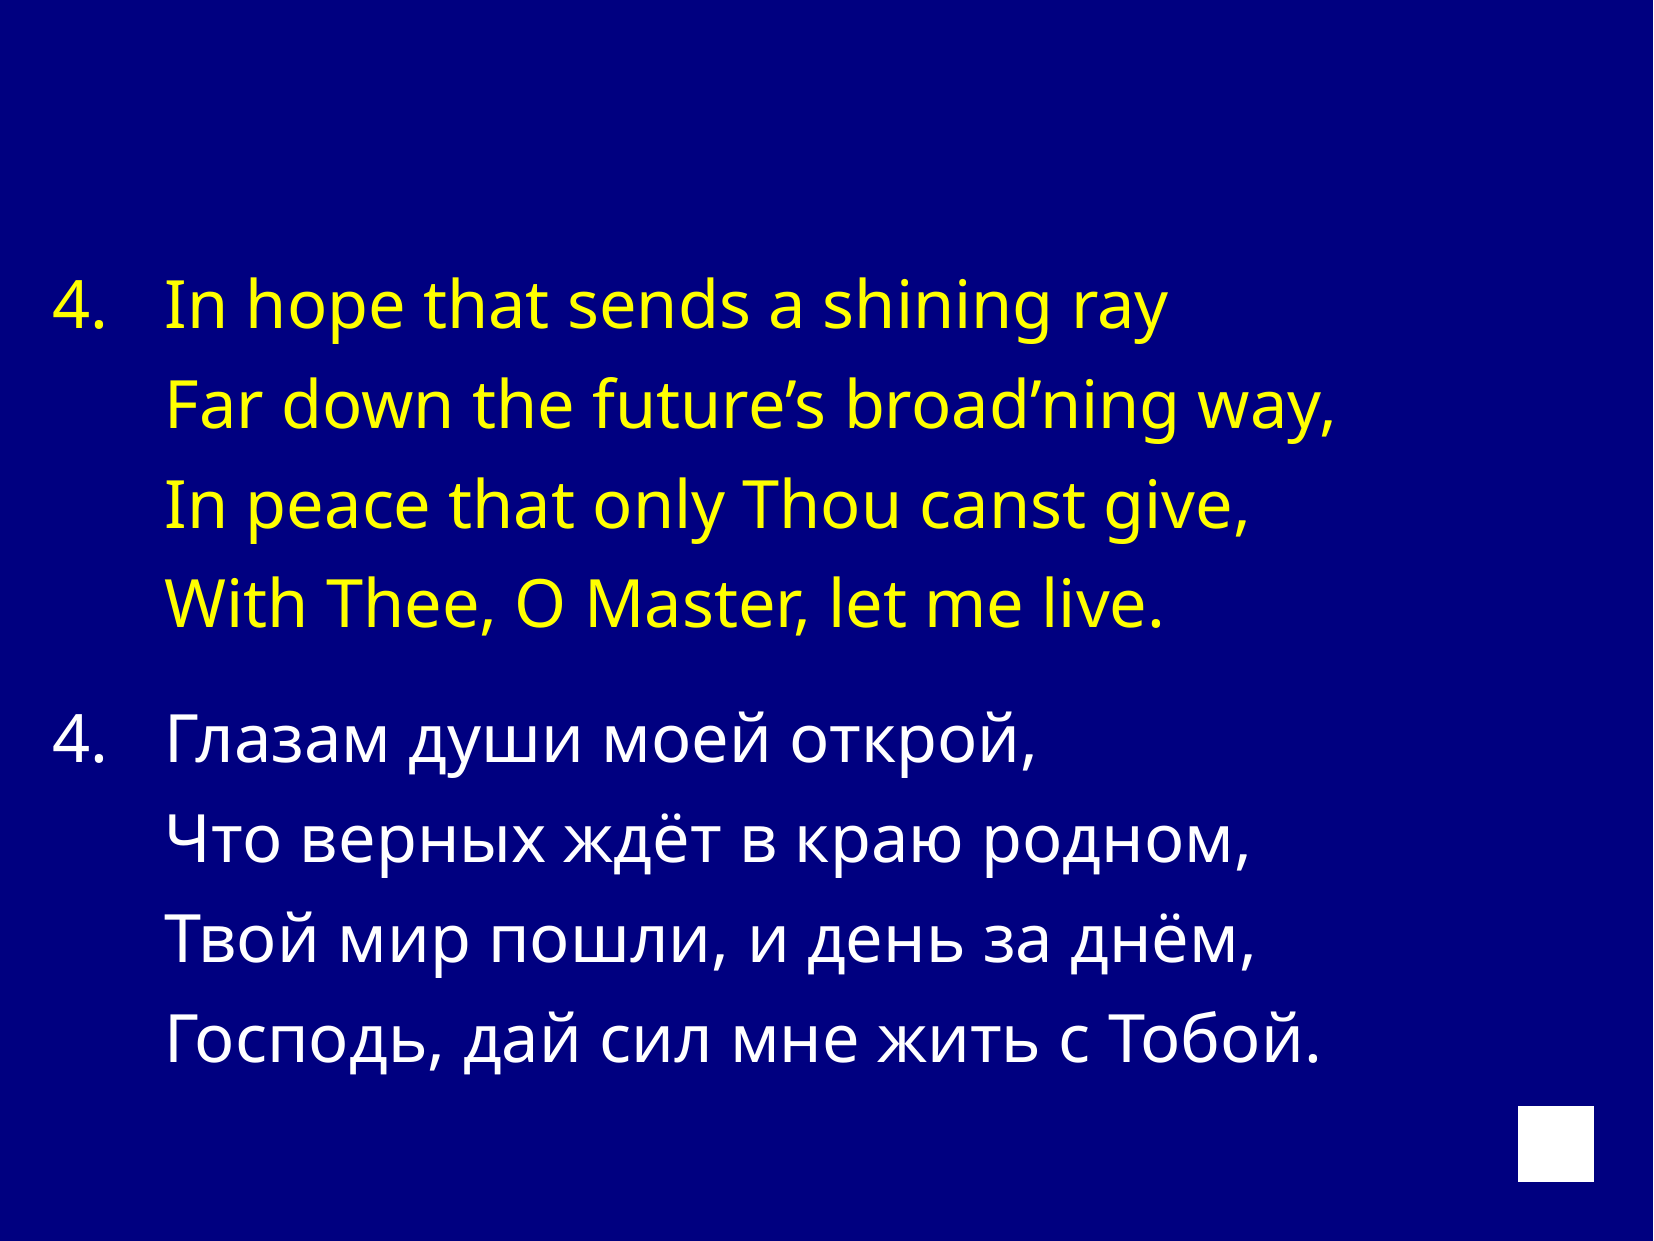

4.	In hope that sends a shining ray
	Far down the future’s broad’ning way,
	In peace that only Thou canst give,
	With Thee, O Master, let me live.
4.	Глазам души моей открой,
	Что верных ждёт в краю родном,
	Твой мир пошли, и день за днём,
	Господь, дай сил мне жить с Тобой.